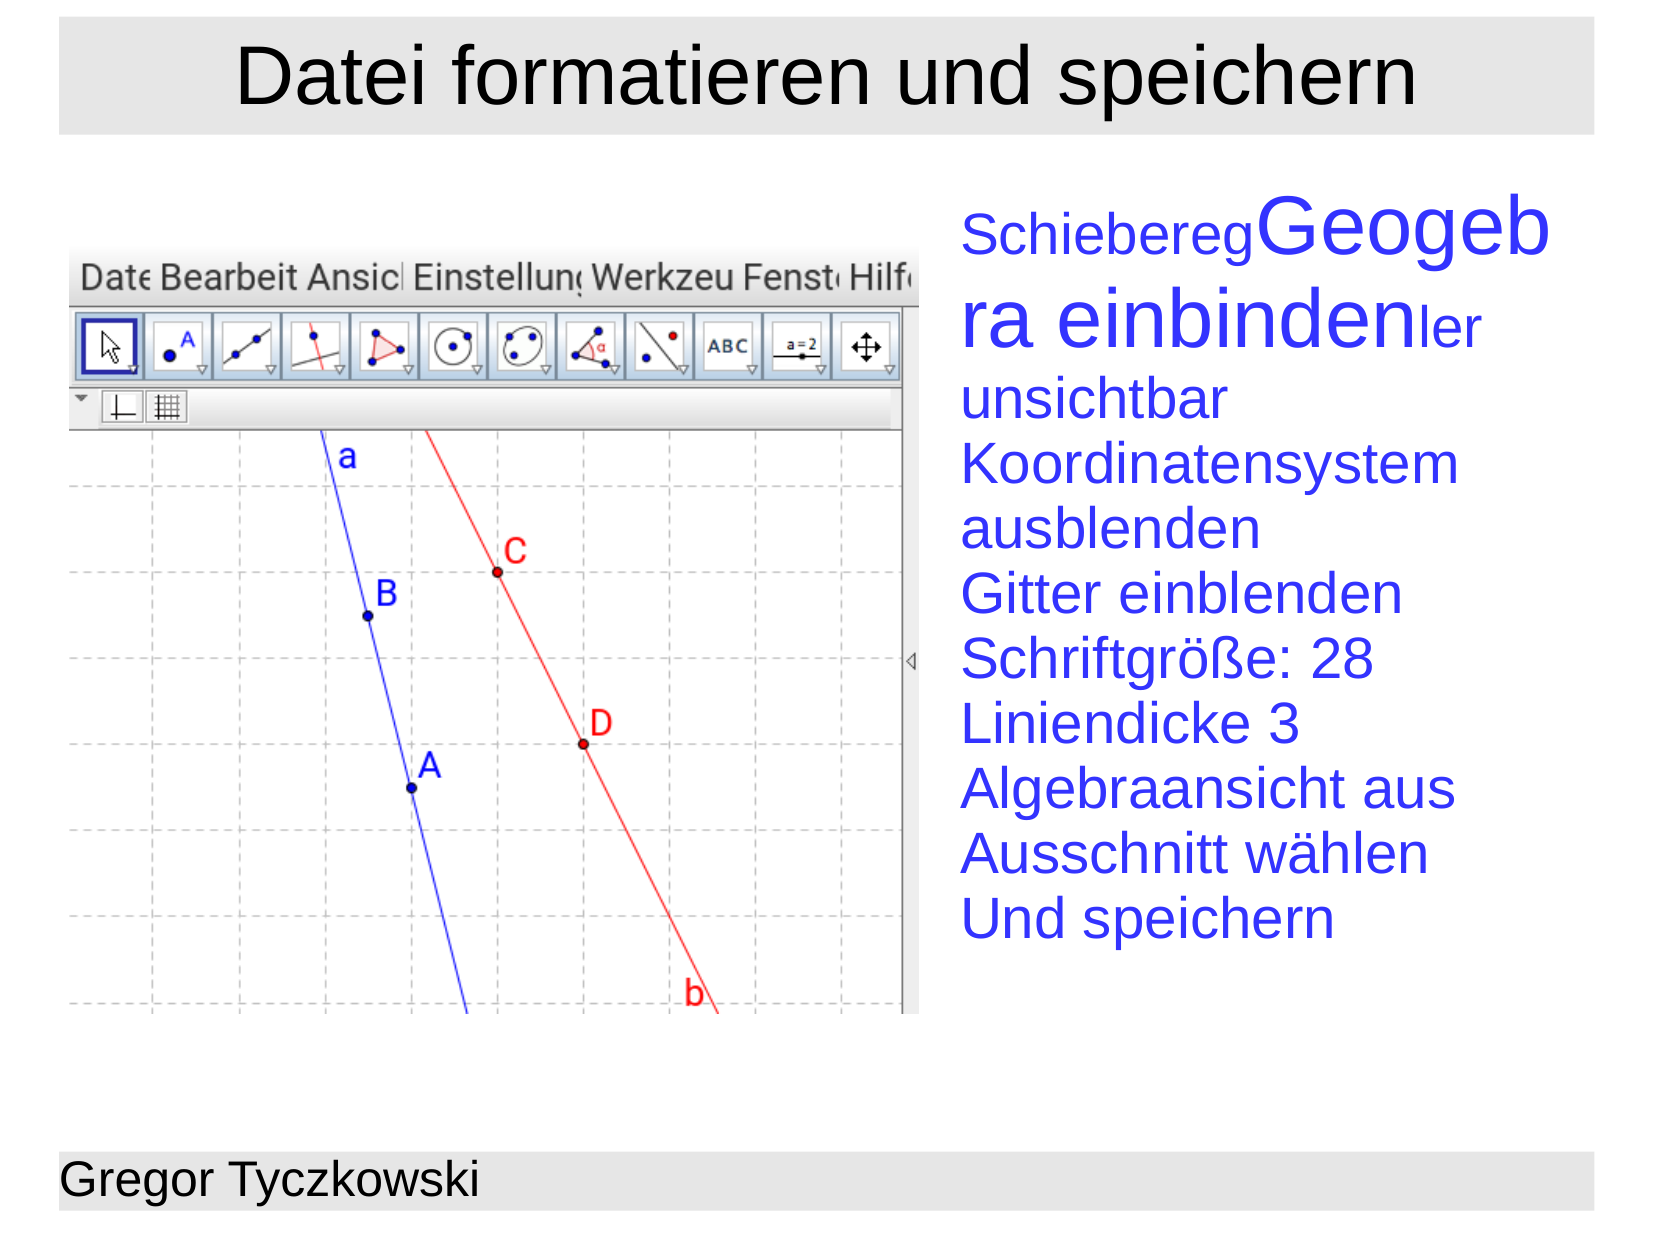

Datei formatieren und speichern
SchieberegGeogebra einbindenler unsichtbar
Koordinatensystem ausblenden
Gitter einblenden
Schriftgröße: 28
Liniendicke 3
Algebraansicht aus
Ausschnitt wählen
Und speichern
# Gregor Tyczkowski